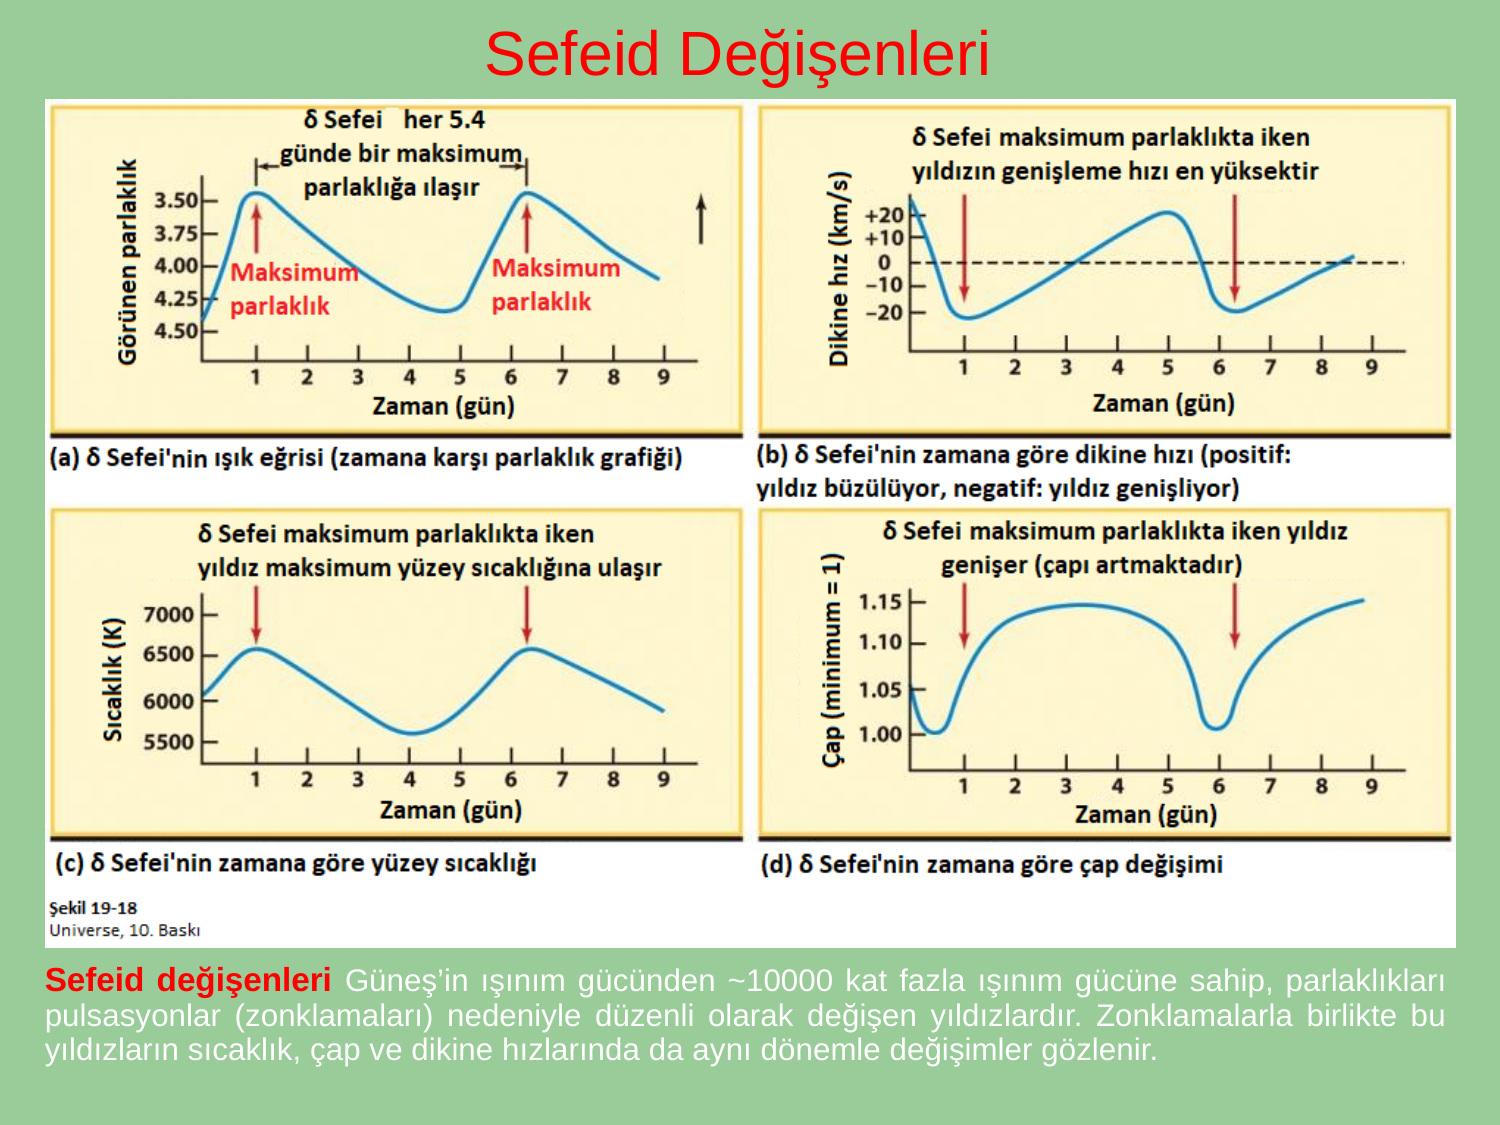

Sefeid Değişenleri
Sefeid değişenleri Güneş’in ışınım gücünden ~10000 kat fazla ışınım gücüne sahip, parlaklıkları pulsasyonlar (zonklamaları) nedeniyle düzenli olarak değişen yıldızlardır. Zonklamalarla birlikte bu yıldızların sıcaklık, çap ve dikine hızlarında da aynı dönemle değişimler gözlenir.